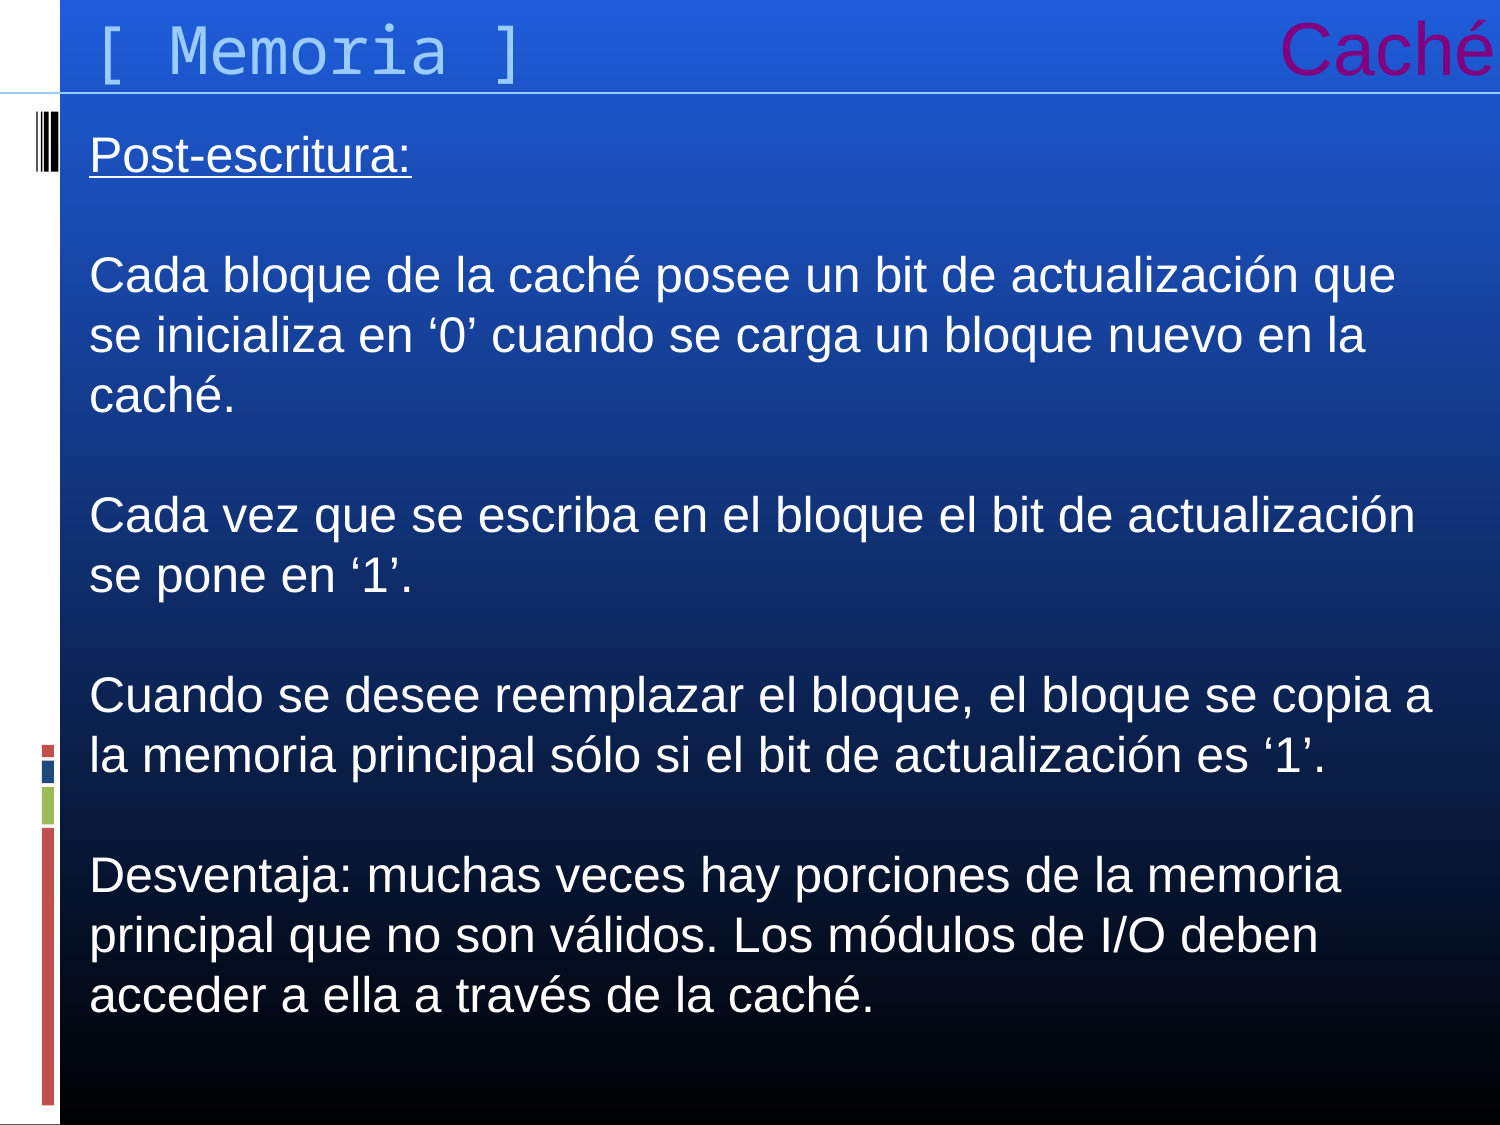

# [ Memoria ]
Caché
Post-escritura:
Cada bloque de la caché posee un bit de actualización que se inicializa en ‘0’ cuando se carga un bloque nuevo en la caché.
Cada vez que se escriba en el bloque el bit de actualización se pone en ‘1’.
Cuando se desee reemplazar el bloque, el bloque se copia a la memoria principal sólo si el bit de actualización es ‘1’.
Desventaja: muchas veces hay porciones de la memoria principal que no son válidos. Los módulos de I/O deben acceder a ella a través de la caché.